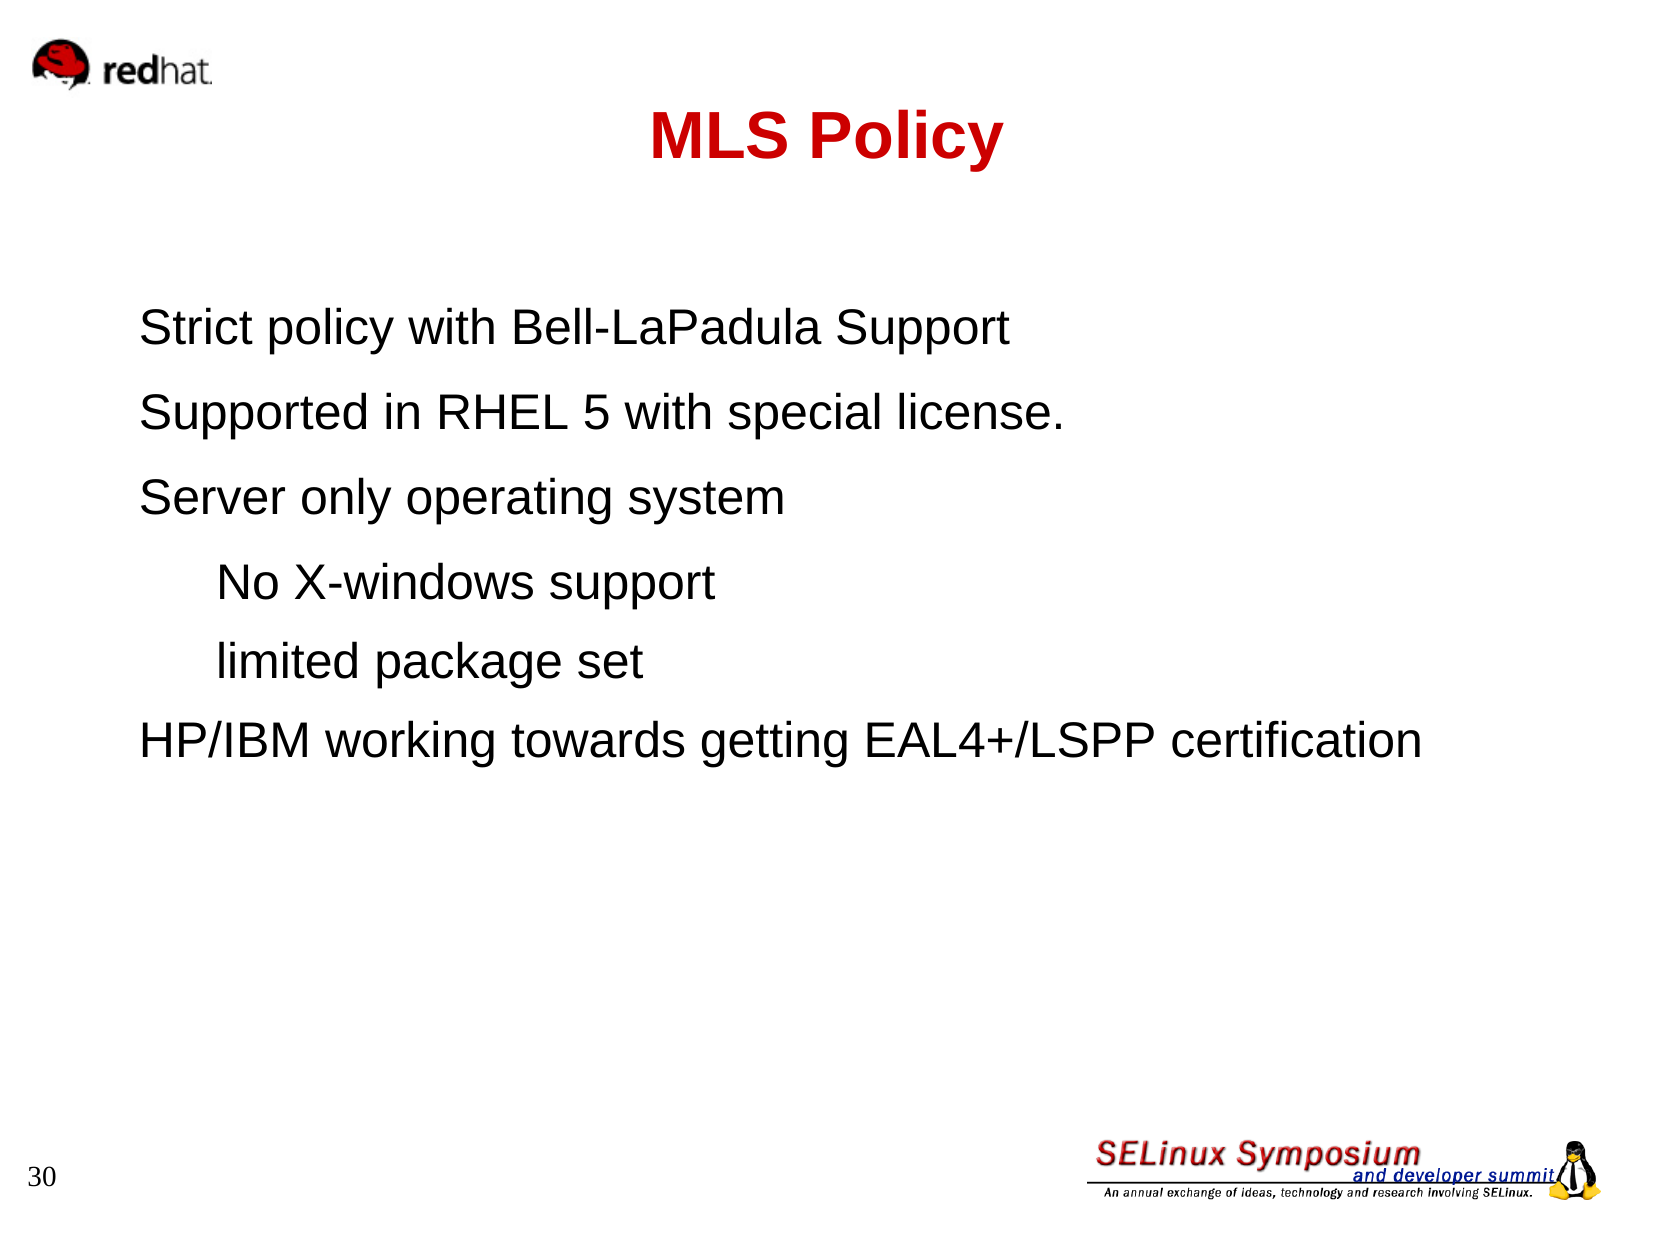

# MLS Policy
Strict policy with Bell-LaPadula Support
Supported in RHEL 5 with special license.
Server only operating system
No X-windows support
limited package set
HP/IBM working towards getting EAL4+/LSPP certification